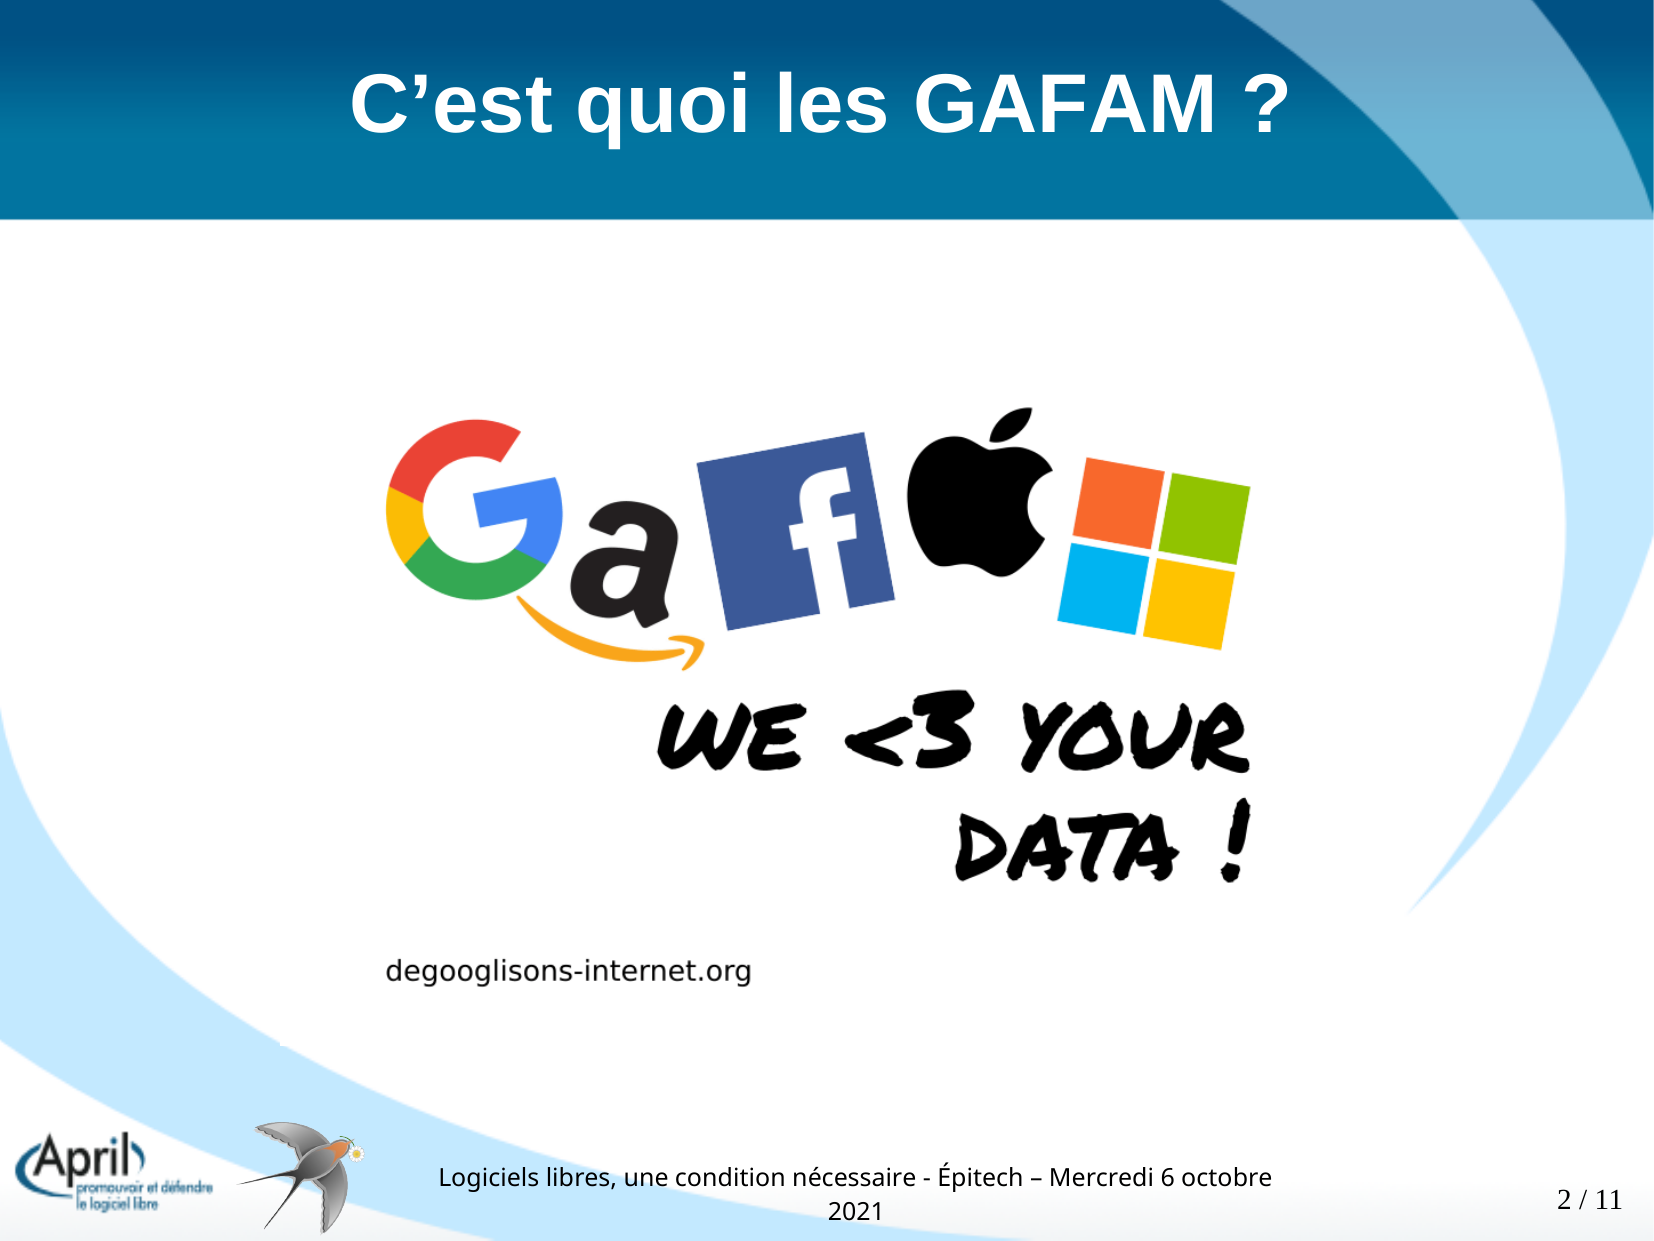

# C’est quoi les GAFAM ?
2
Quelles alternatives pour se libérer des GAFAM?